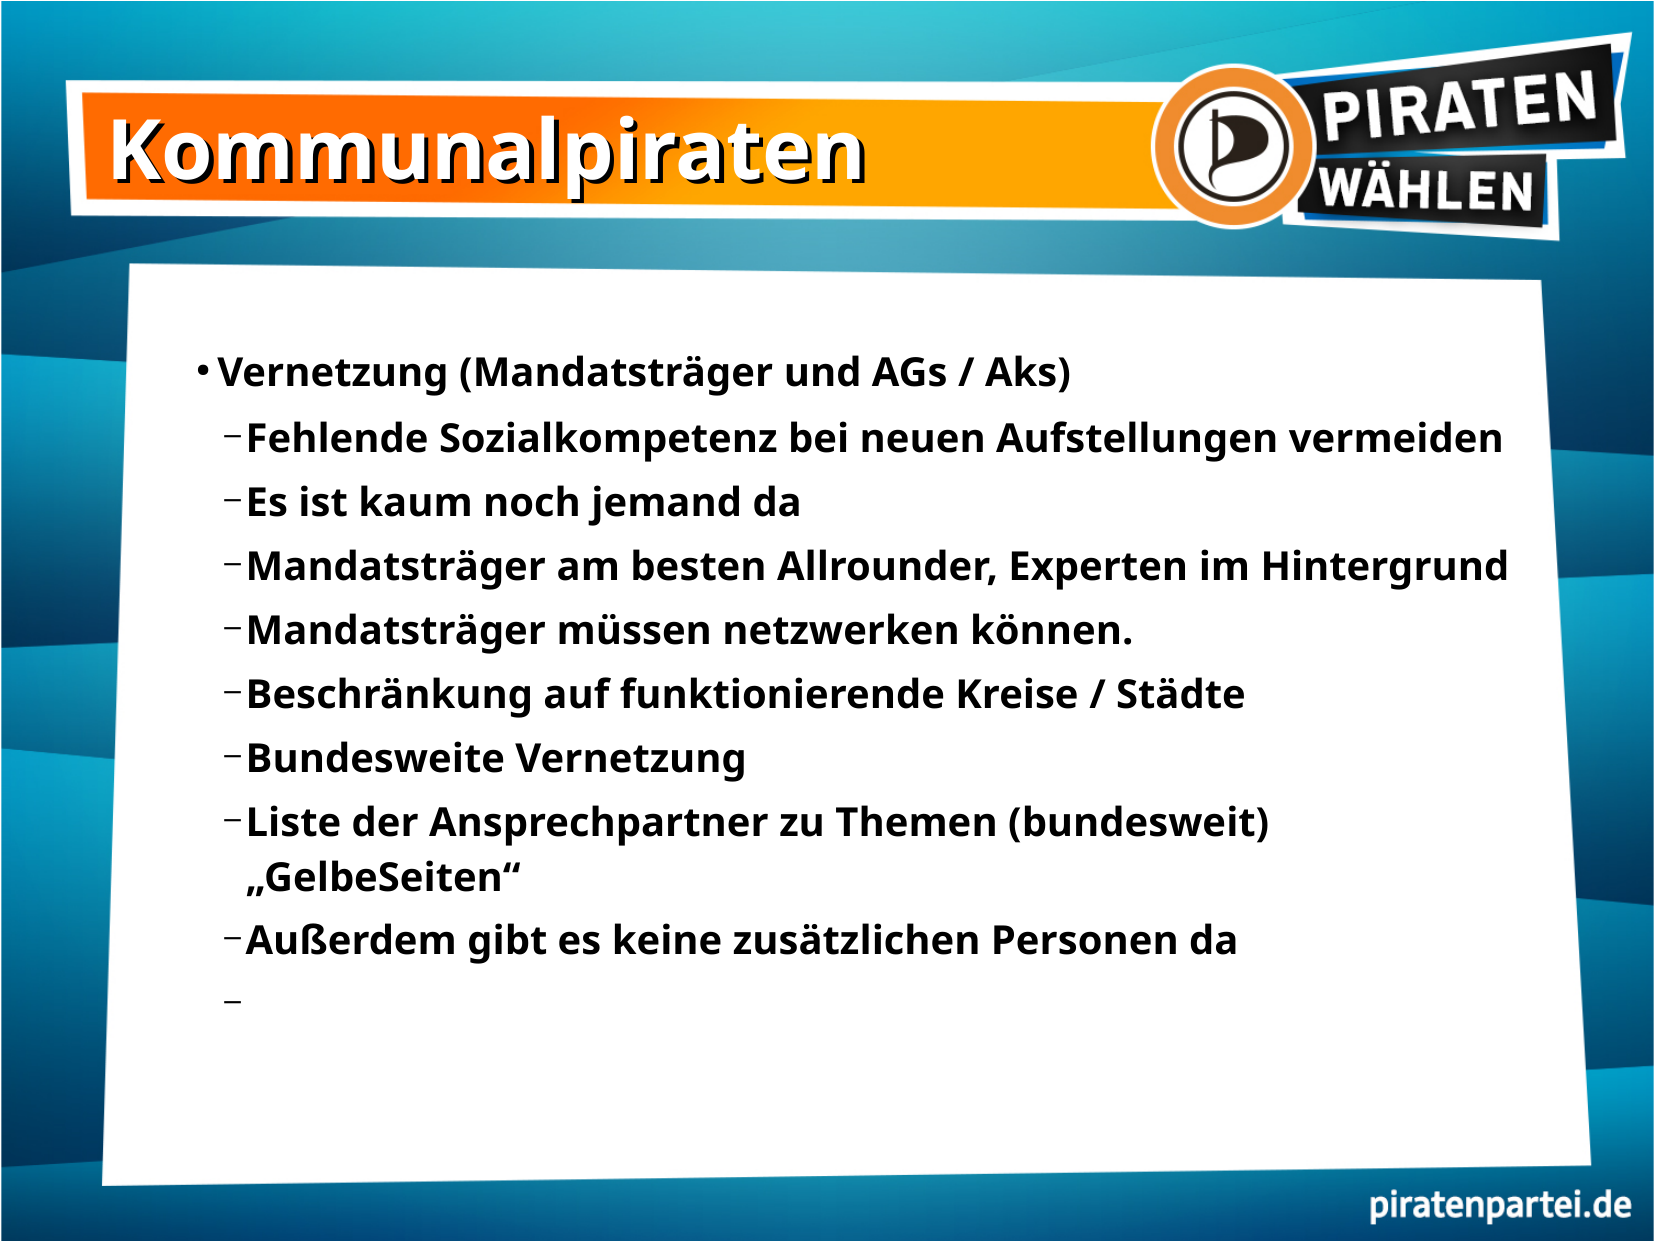

# Kommunalpiraten
Vernetzung (Mandatsträger und AGs / Aks)
Fehlende Sozialkompetenz bei neuen Aufstellungen vermeiden
Es ist kaum noch jemand da
Mandatsträger am besten Allrounder, Experten im Hintergrund
Mandatsträger müssen netzwerken können.
Beschränkung auf funktionierende Kreise / Städte
Bundesweite Vernetzung
Liste der Ansprechpartner zu Themen (bundesweit) „GelbeSeiten“
Außerdem gibt es keine zusätzlichen Personen da